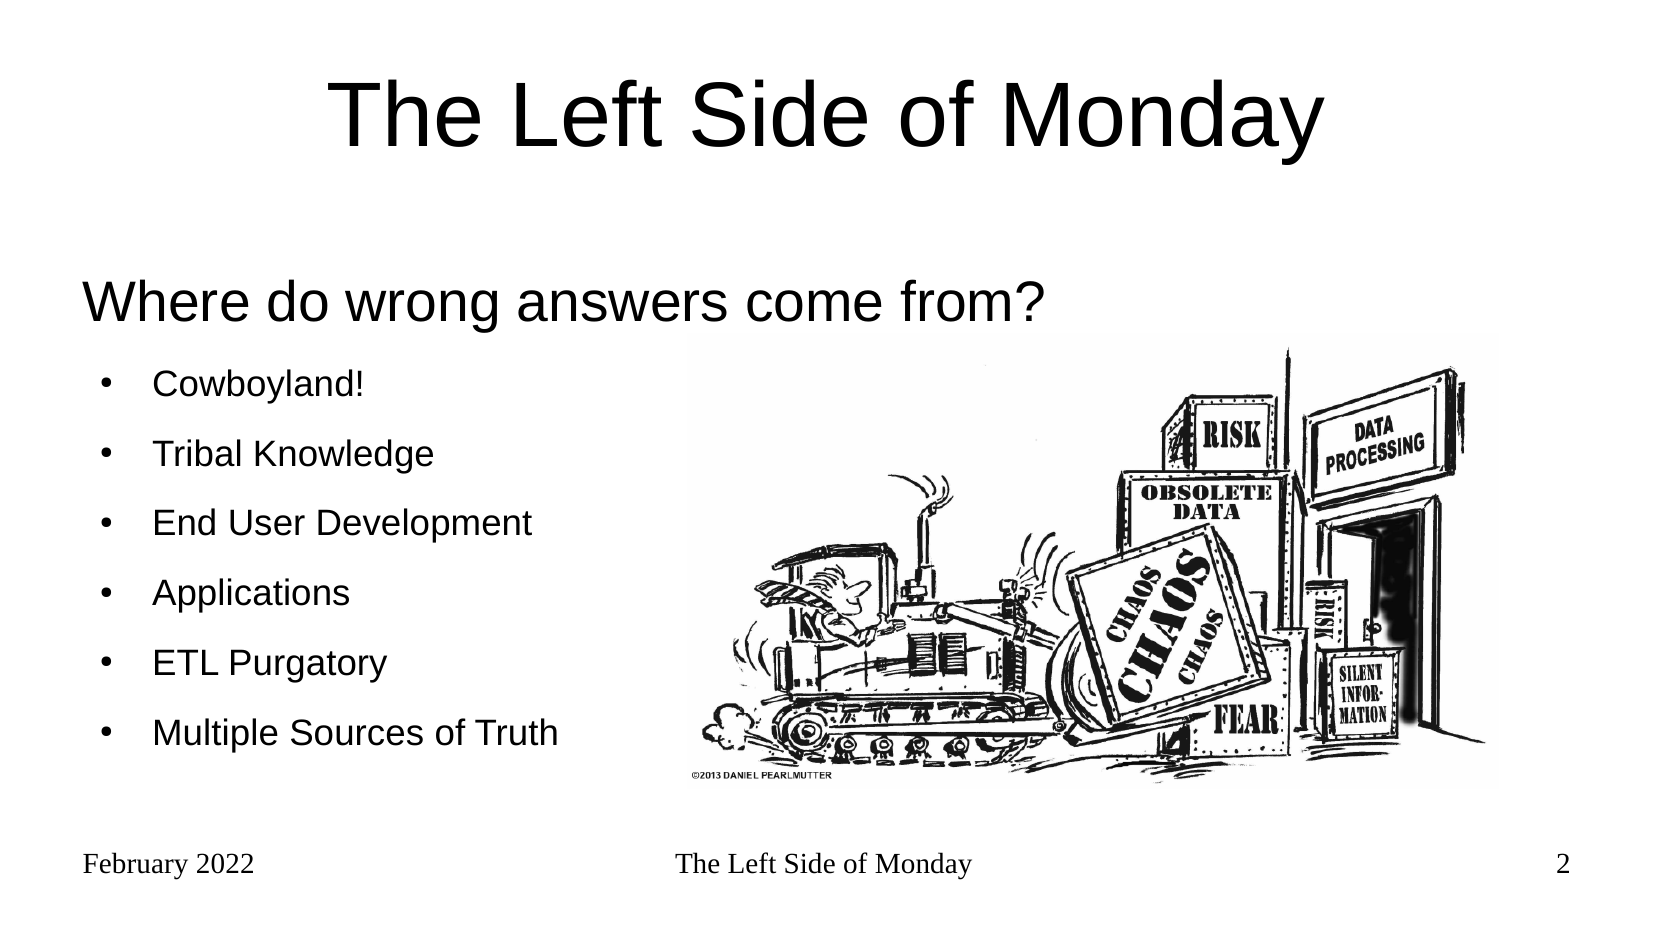

# The Left Side of Monday
Where do wrong answers come from?
Cowboyland!
Tribal Knowledge
End User Development
Applications
ETL Purgatory
Multiple Sources of Truth
February 2022
The Left Side of Monday
2